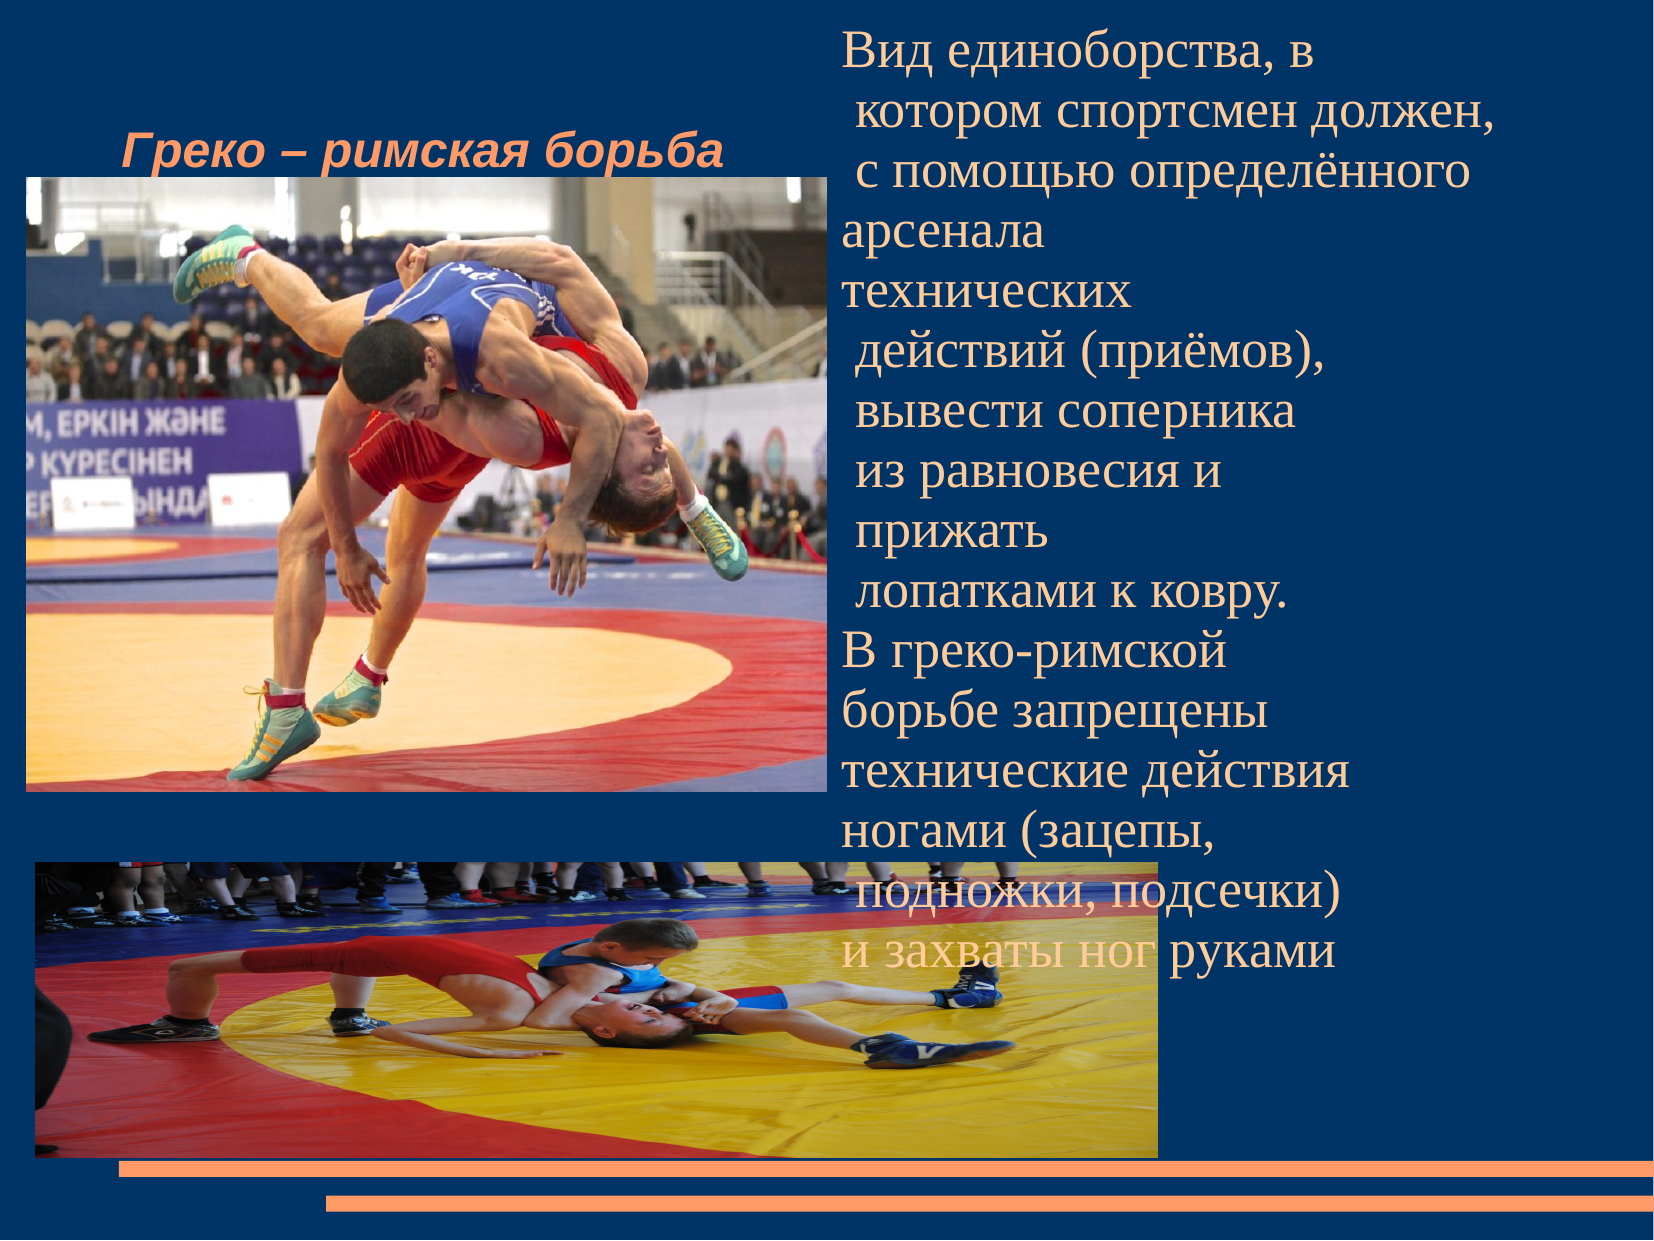

Вид единоборства, в
 котором спортсмен должен,
 с помощью определённого арсенала
технических
 действий (приёмов),
 вывести соперника
 из равновесия и
 прижать
 лопатками к ковру.
В греко-римской
борьбе запрещены
технические действия
ногами (зацепы,
 подножки, подсечки)
и захваты ног руками
# Греко – римская борьба